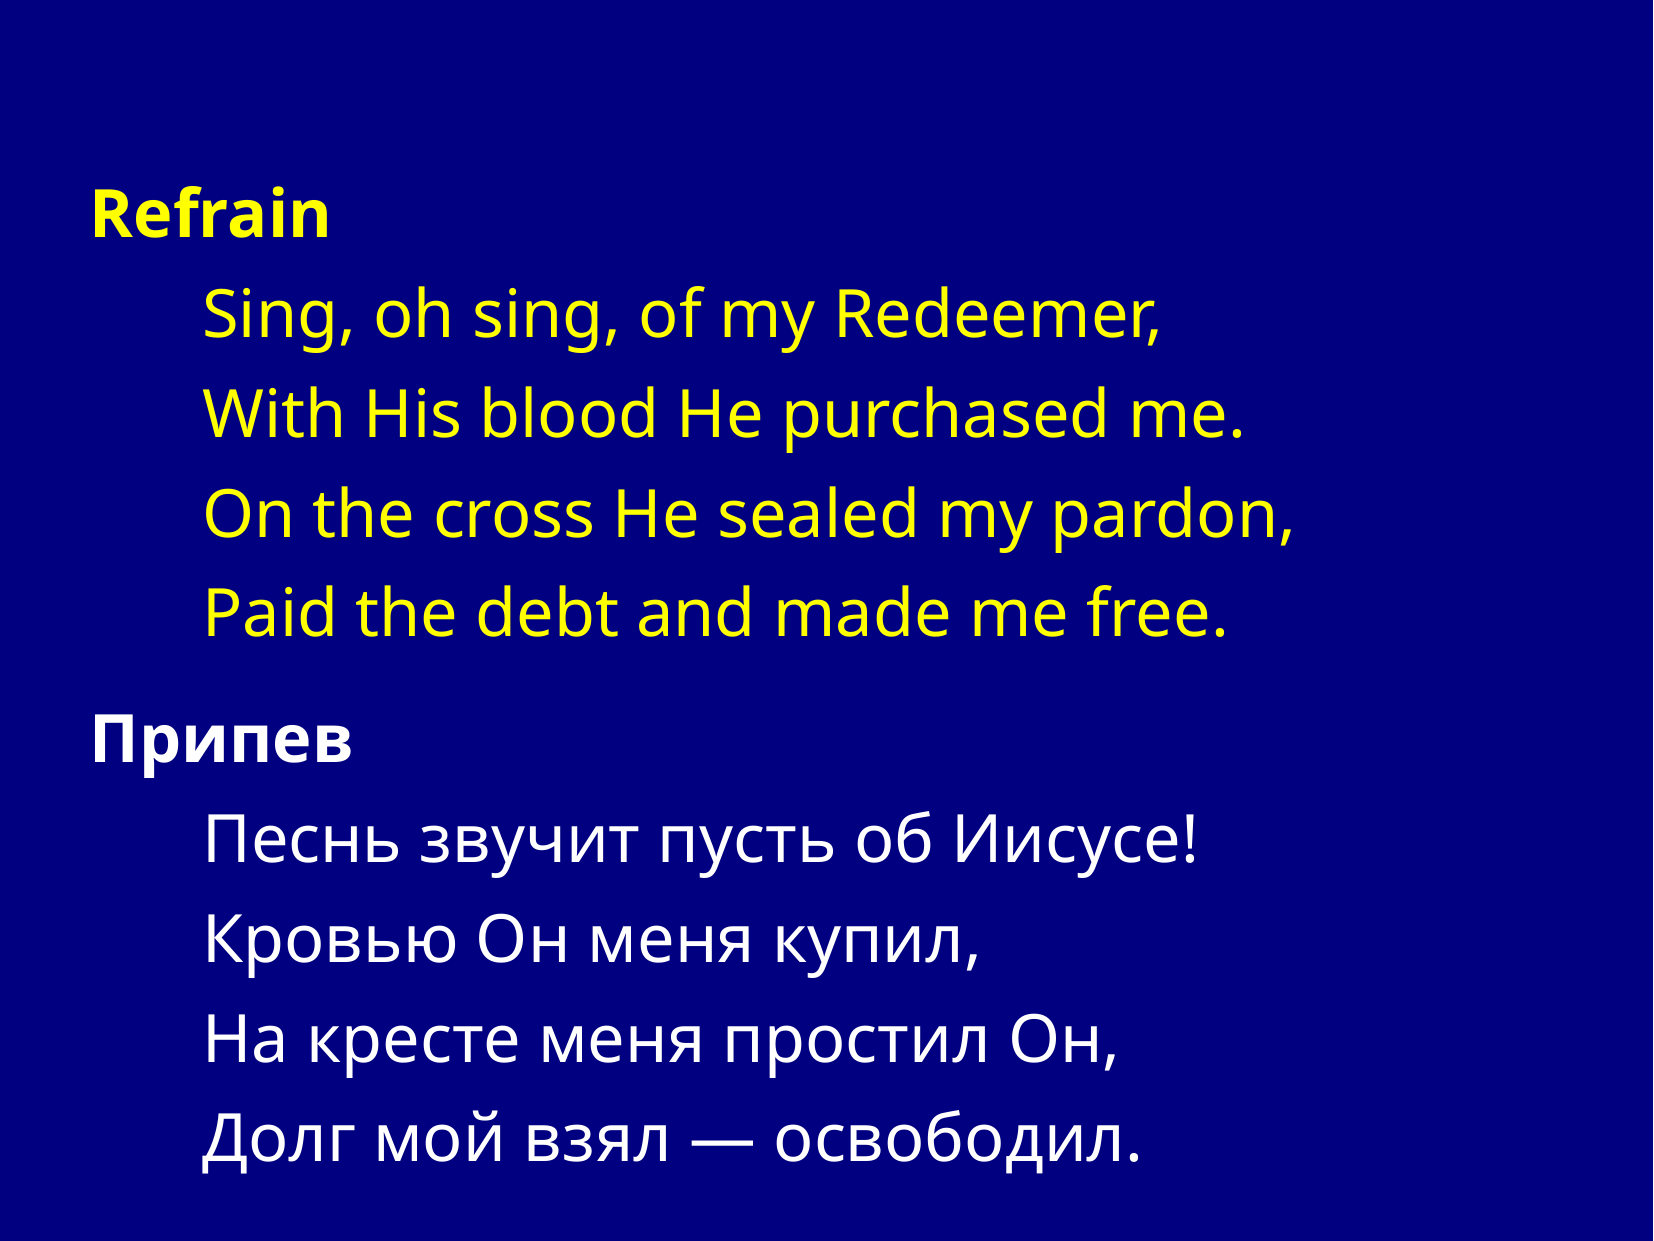

Refrain
	Sing, oh sing, of my Redeemer,
	With His blood He purchased me.
	On the cross He sealed my pardon,
	Paid the debt and made me free.
Припев
	Песнь звучит пусть об Иисусе!
	Кровью Он меня купил,
	На кресте меня простил Он,
	Долг мой взял — освободил.